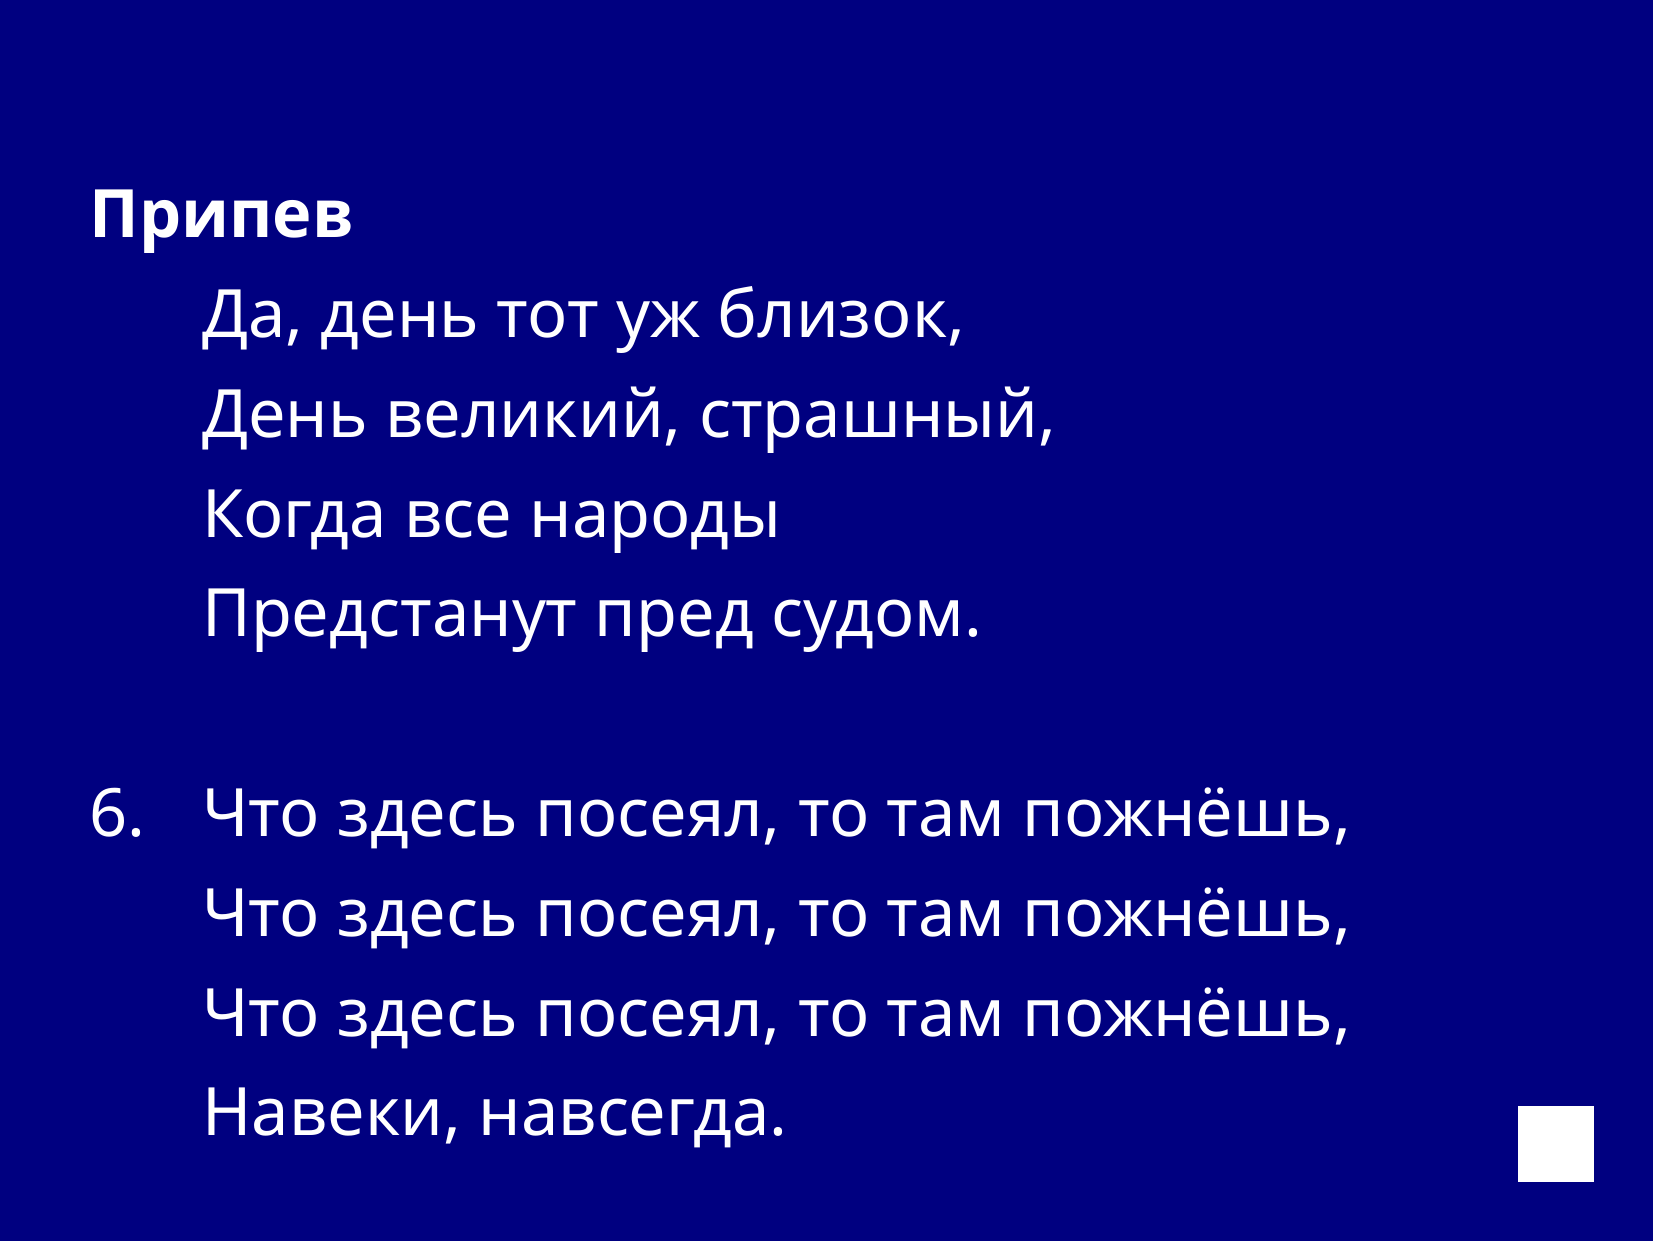

Припев
	Да, день тот уж близок,
	День великий, страшный,
	Когда все народы
	Предстанут пред судом.
6.	Что здесь посеял, то там пожнёшь,
	Что здесь посеял, то там пожнёшь,
	Что здесь посеял, то там пожнёшь,
	Навеки, навсегда.